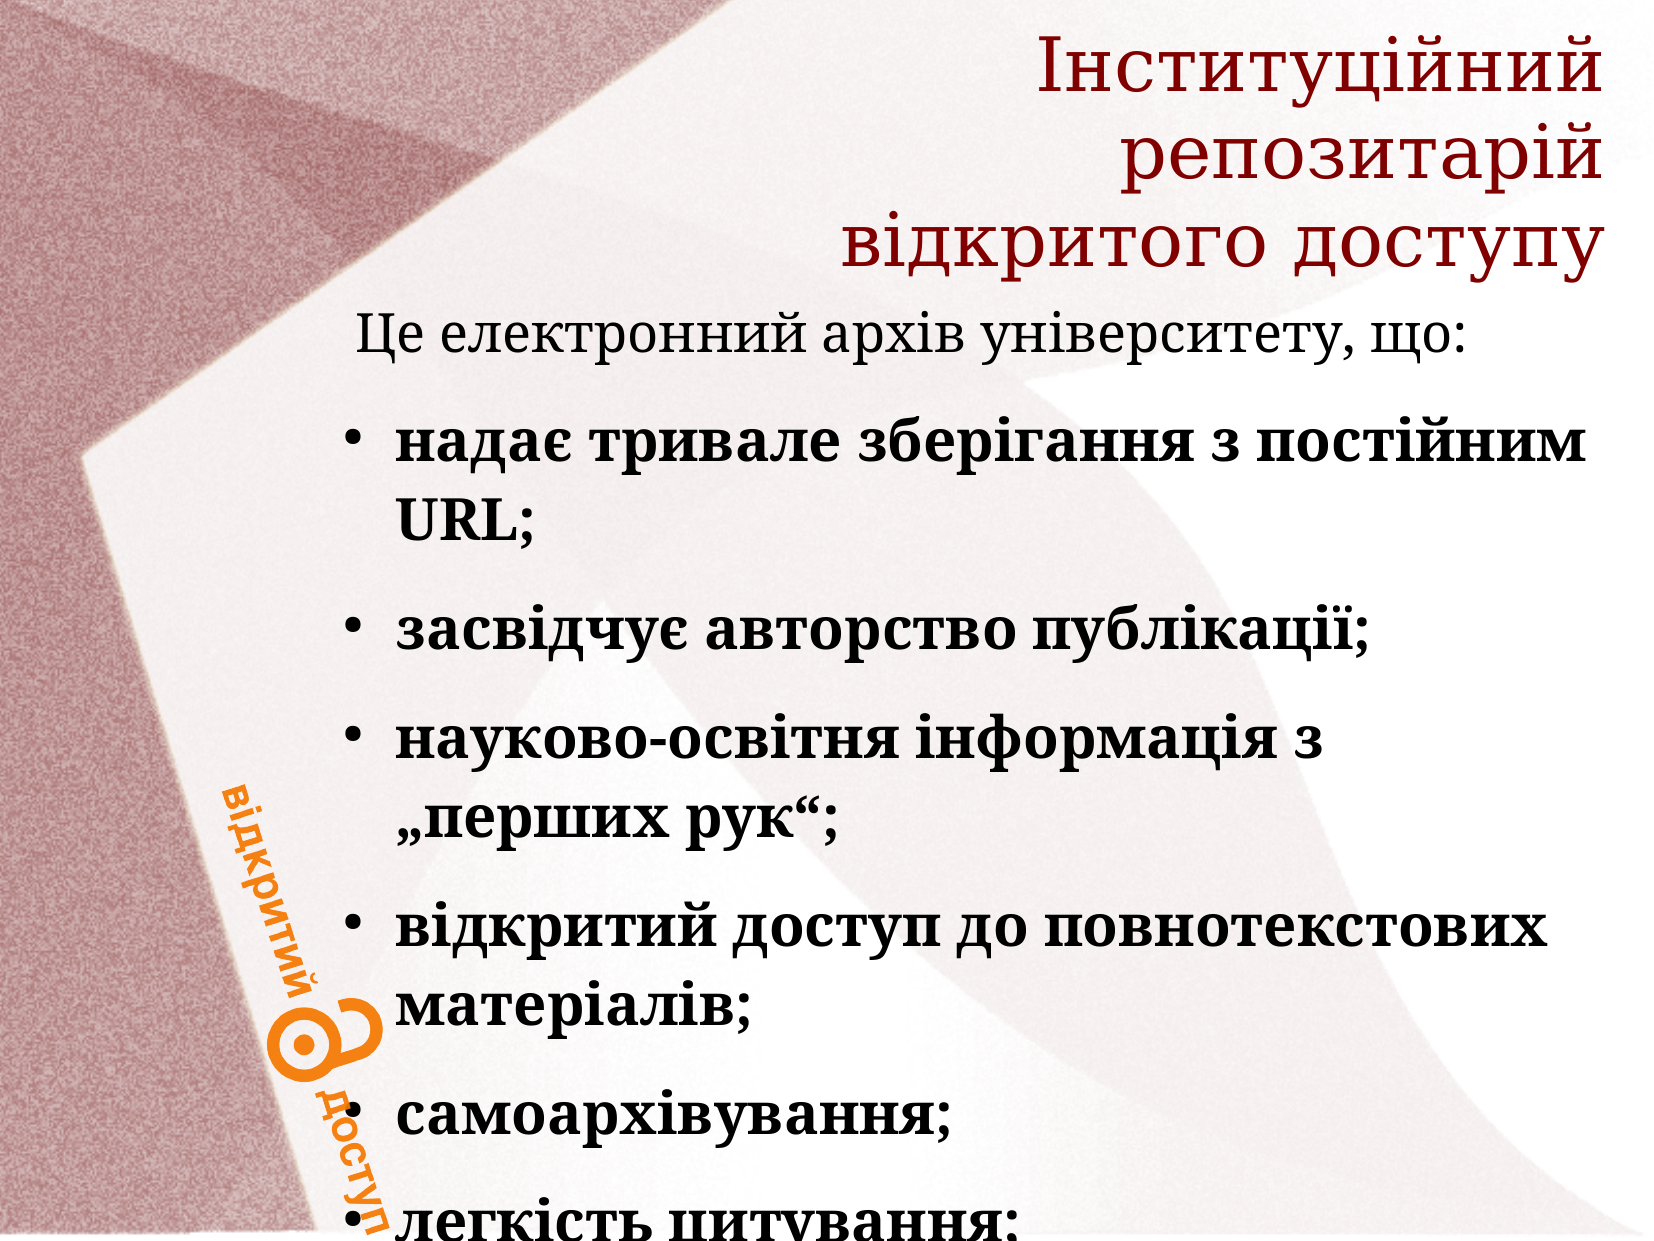

# Інституційний репозитарій відкритого доступу
 Це електронний архів університету, що:
надає тривале зберігання з постійним URL;
засвідчує авторство публікації;
науково-освітня інформація з „перших рук“;
відкритий доступ до повнотекстових матеріалів;
самоархівування;
легкість цитування;
…